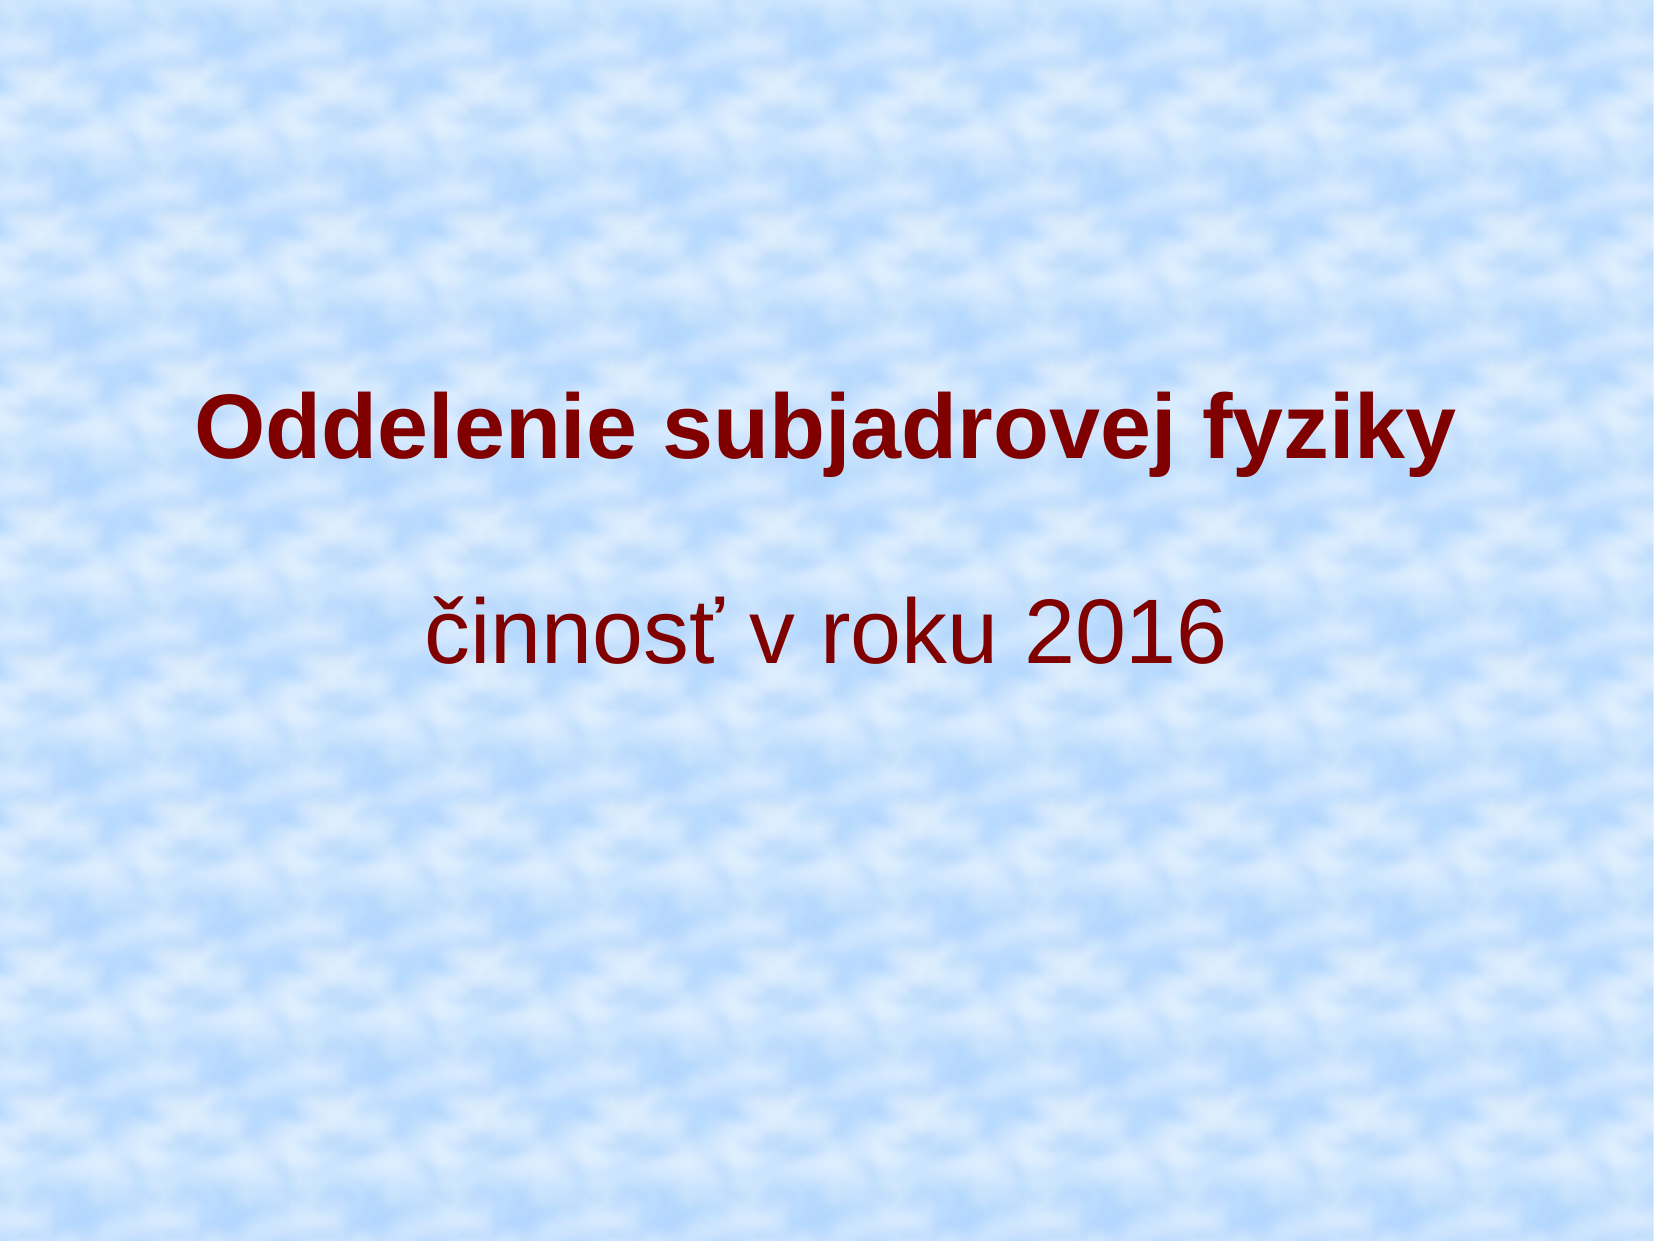

# Oddelenie subjadrovej fyziky
činnosť v roku 2016